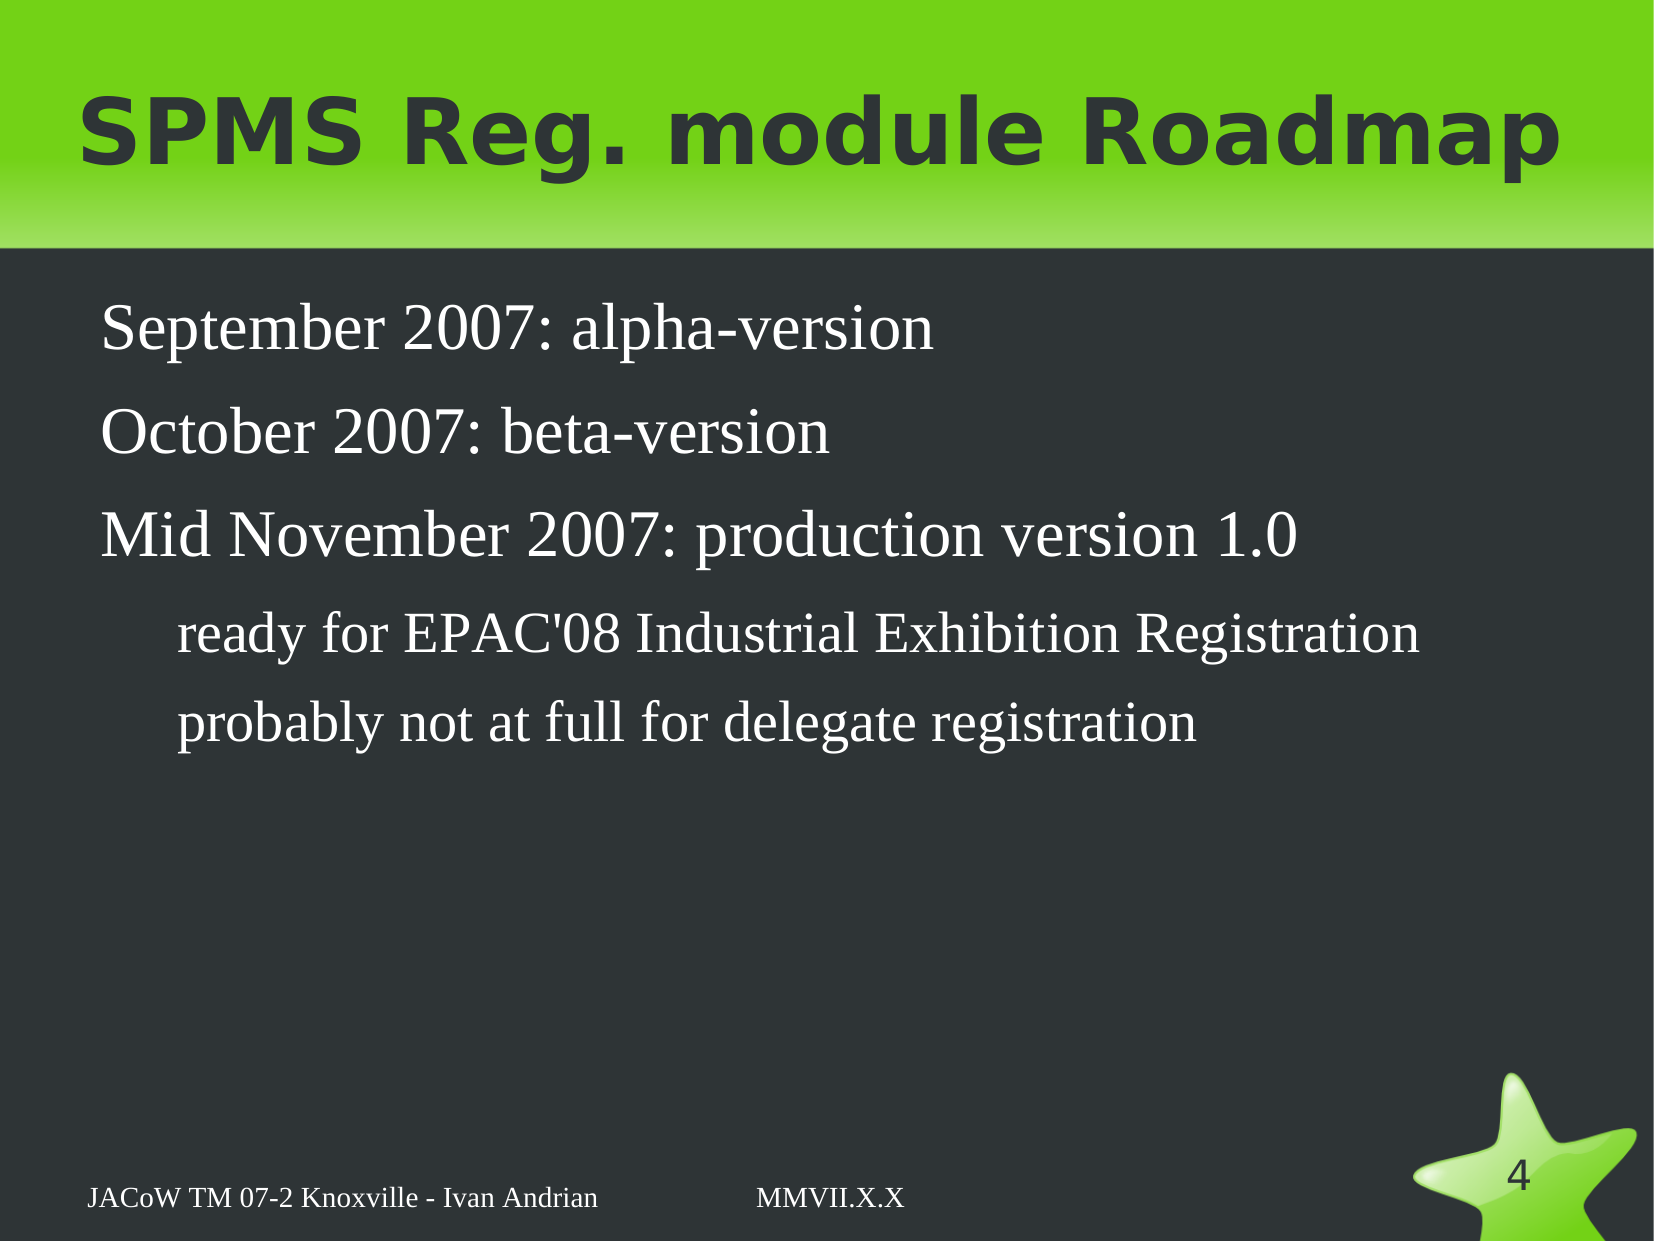

# SPMS Reg. module Roadmap
September 2007: alpha-version
October 2007: beta-version
Mid November 2007: production version 1.0
ready for EPAC'08 Industrial Exhibition Registration
probably not at full for delegate registration
4
MMVII.X.X
JACoW TM 07-2 Knoxville - Ivan Andrian